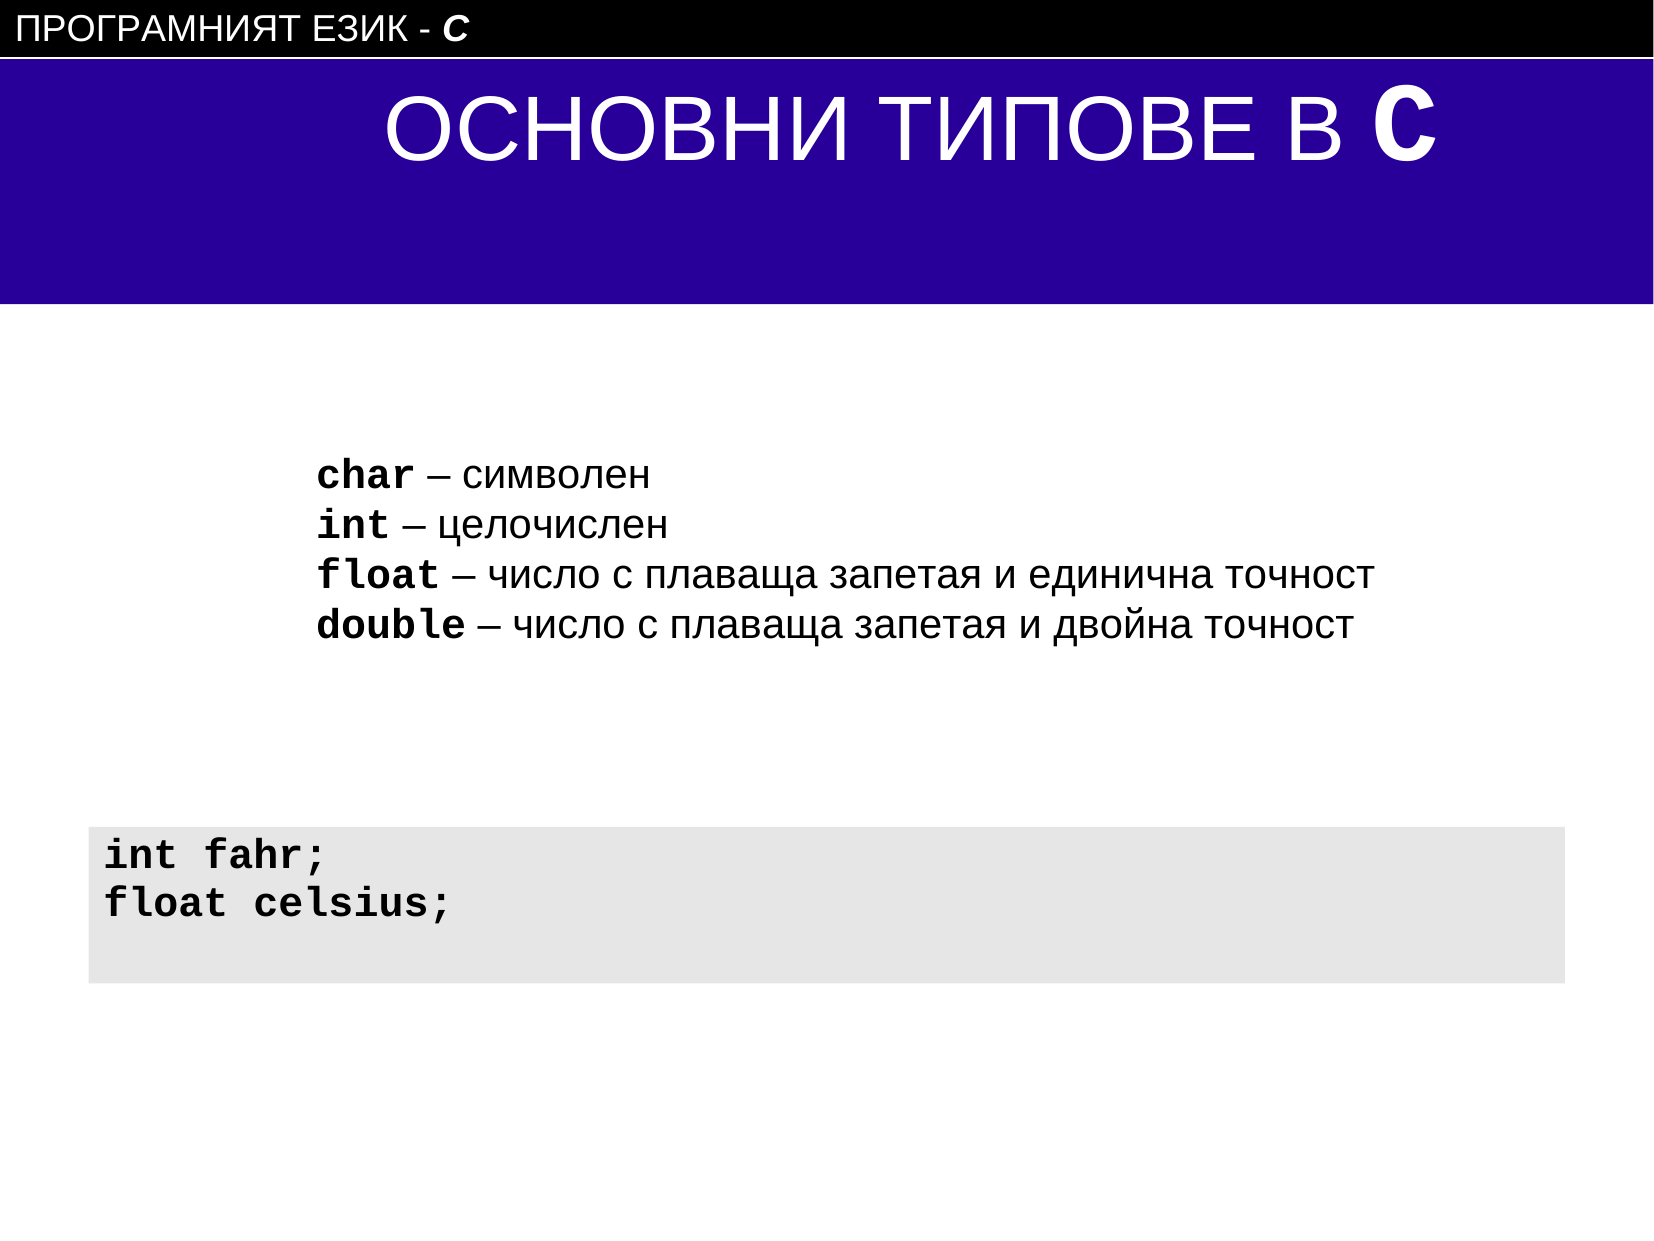

ПРОГРАМНИЯT ЕЗИК - С
					ОСНОВНИ ТИПОВЕ В С
char – символен
int – целочислен
float – число с плаваща запетая и единична точност
double – число с плаваща запетая и двойна точност
int fahr;
float celsius;